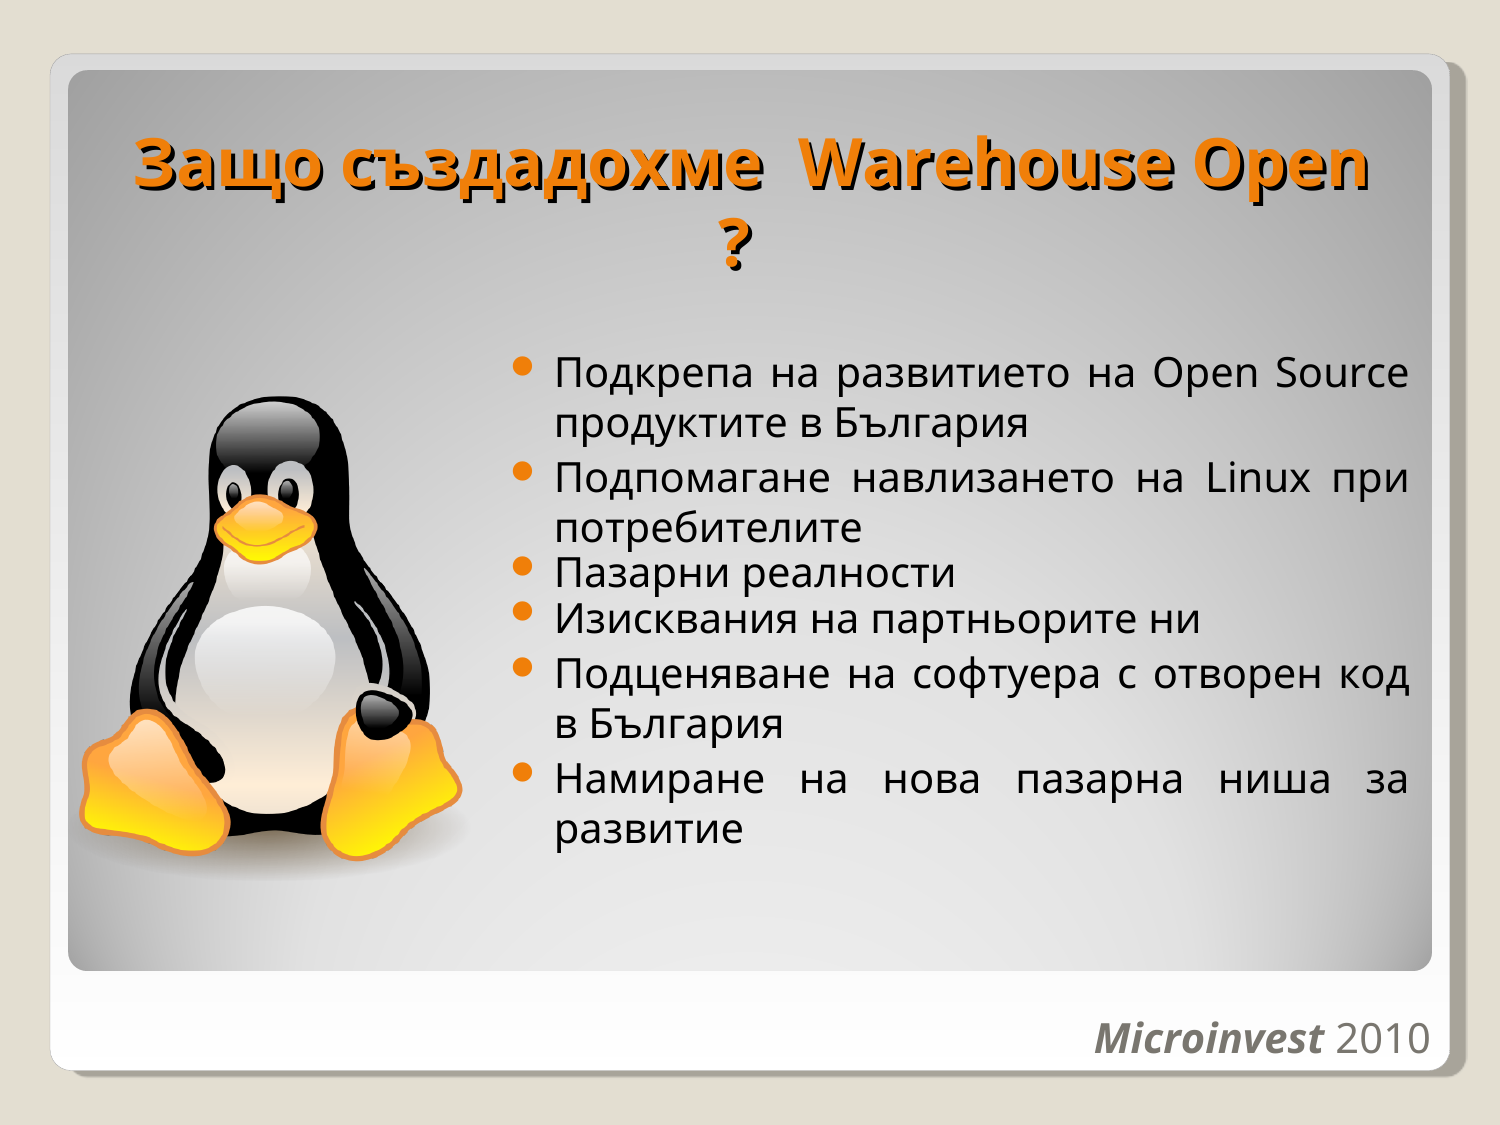

# Защо създадохме Warehouse Open ?
Подкрепа на развитието на Open Source продуктите в България
Подпомагане навлизането на Linux при потребителите
Пазарни реалности
Изисквания на партньорите ни
Подценяване на софтуера с отворен код в България
Намиране на нова пазарна ниша за развитие
Microinvest 2010